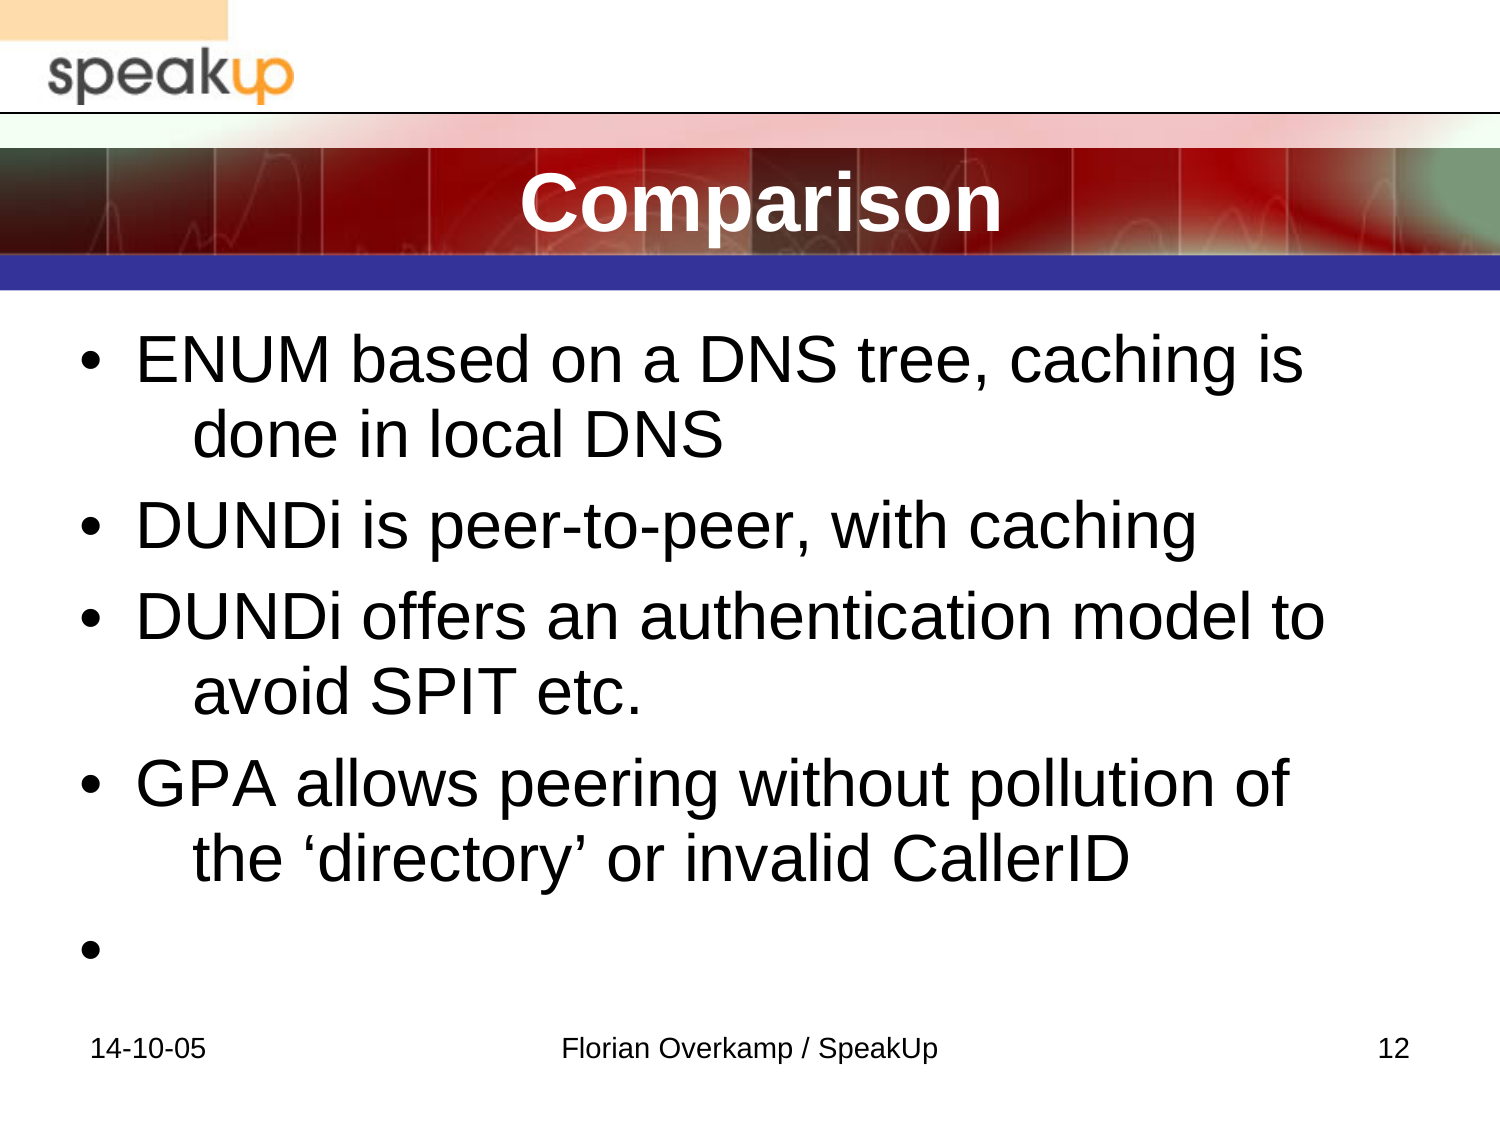

# Comparison
ENUM based on a DNS tree, caching is done in local DNS
DUNDi is peer-to-peer, with caching
DUNDi offers an authentication model to avoid SPIT etc.
GPA allows peering without pollution of the ‘directory’ or invalid CallerID
Florian Overkamp / SpeakUp
12